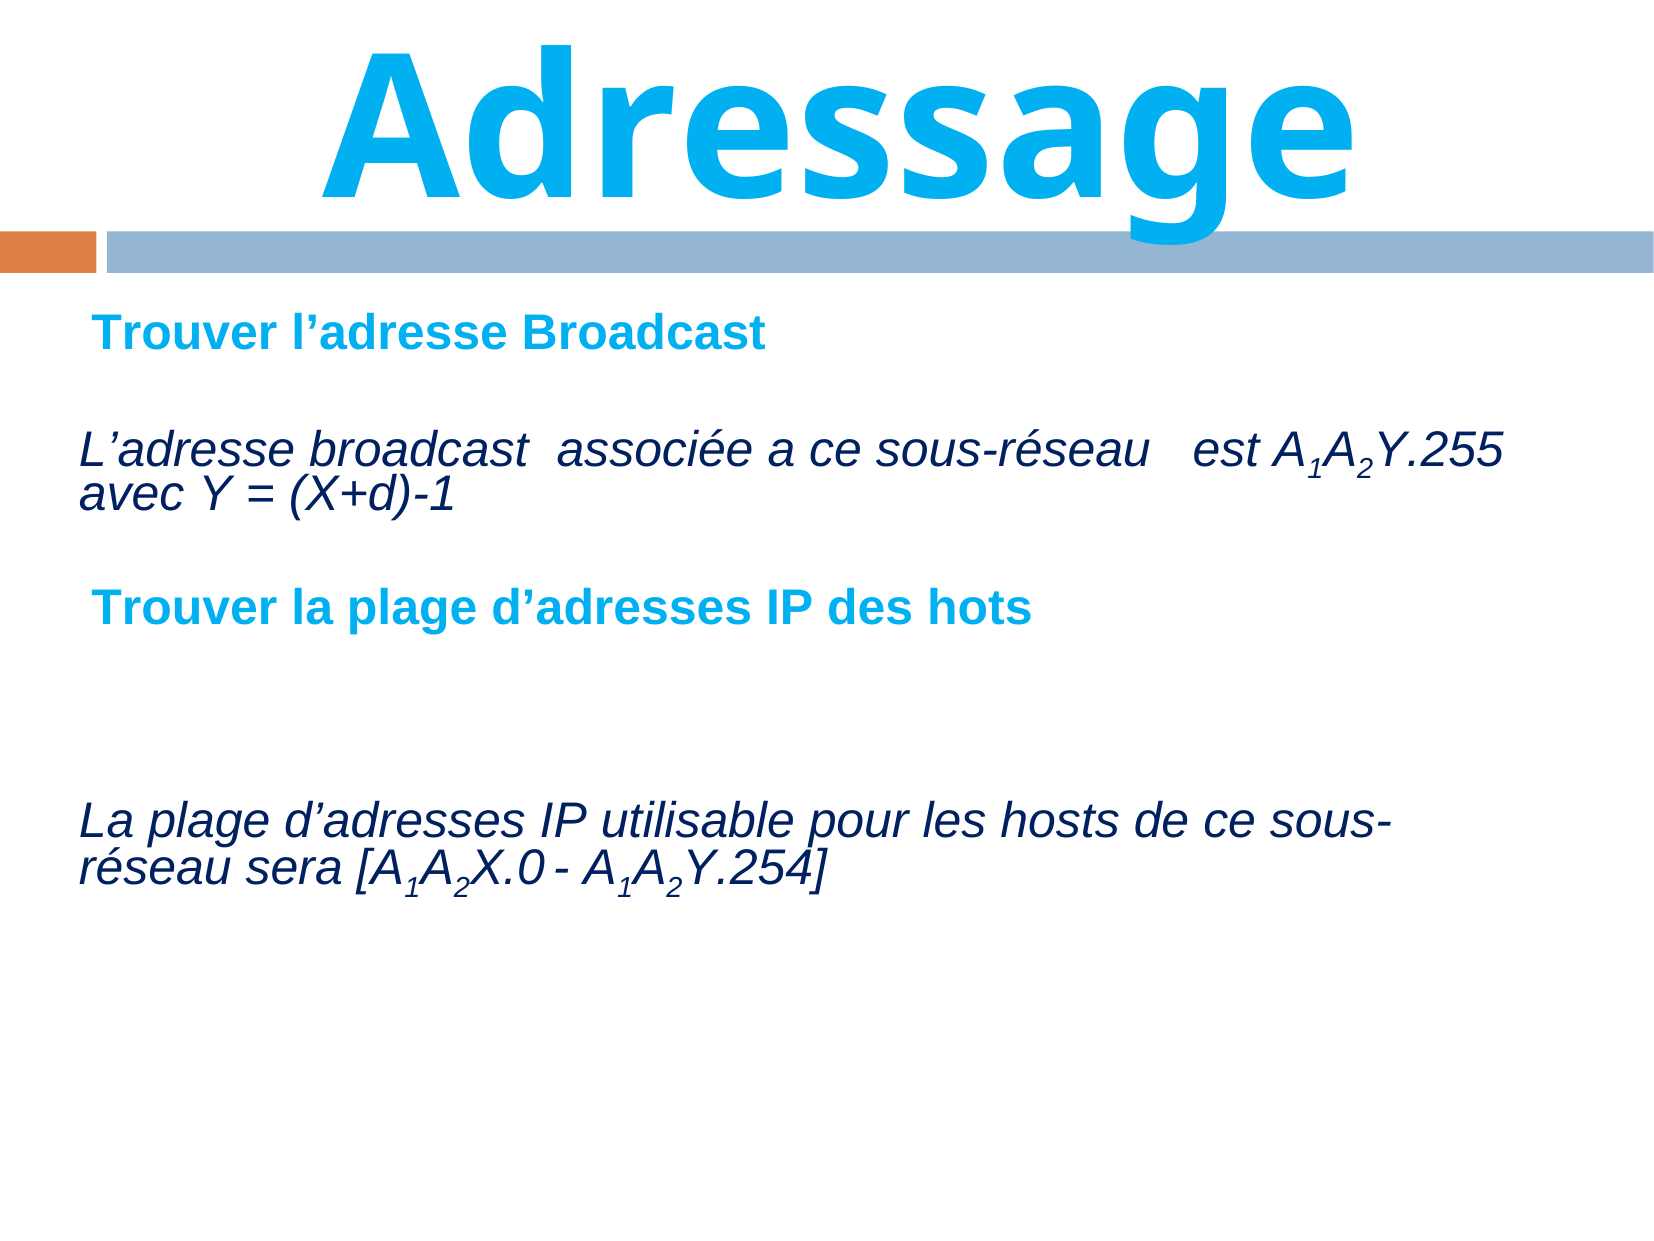

Adressage
Trouver l’adresse Broadcast
L’adresse broadcast associée a ce sous-réseau est A1A2Y.255 avec Y = (X+d)-1
La plage d’adresses IP utilisable pour les hosts de ce sous-réseau sera [A1A2X.0 - A1A2Y.254]
Trouver la plage d’adresses IP des hots